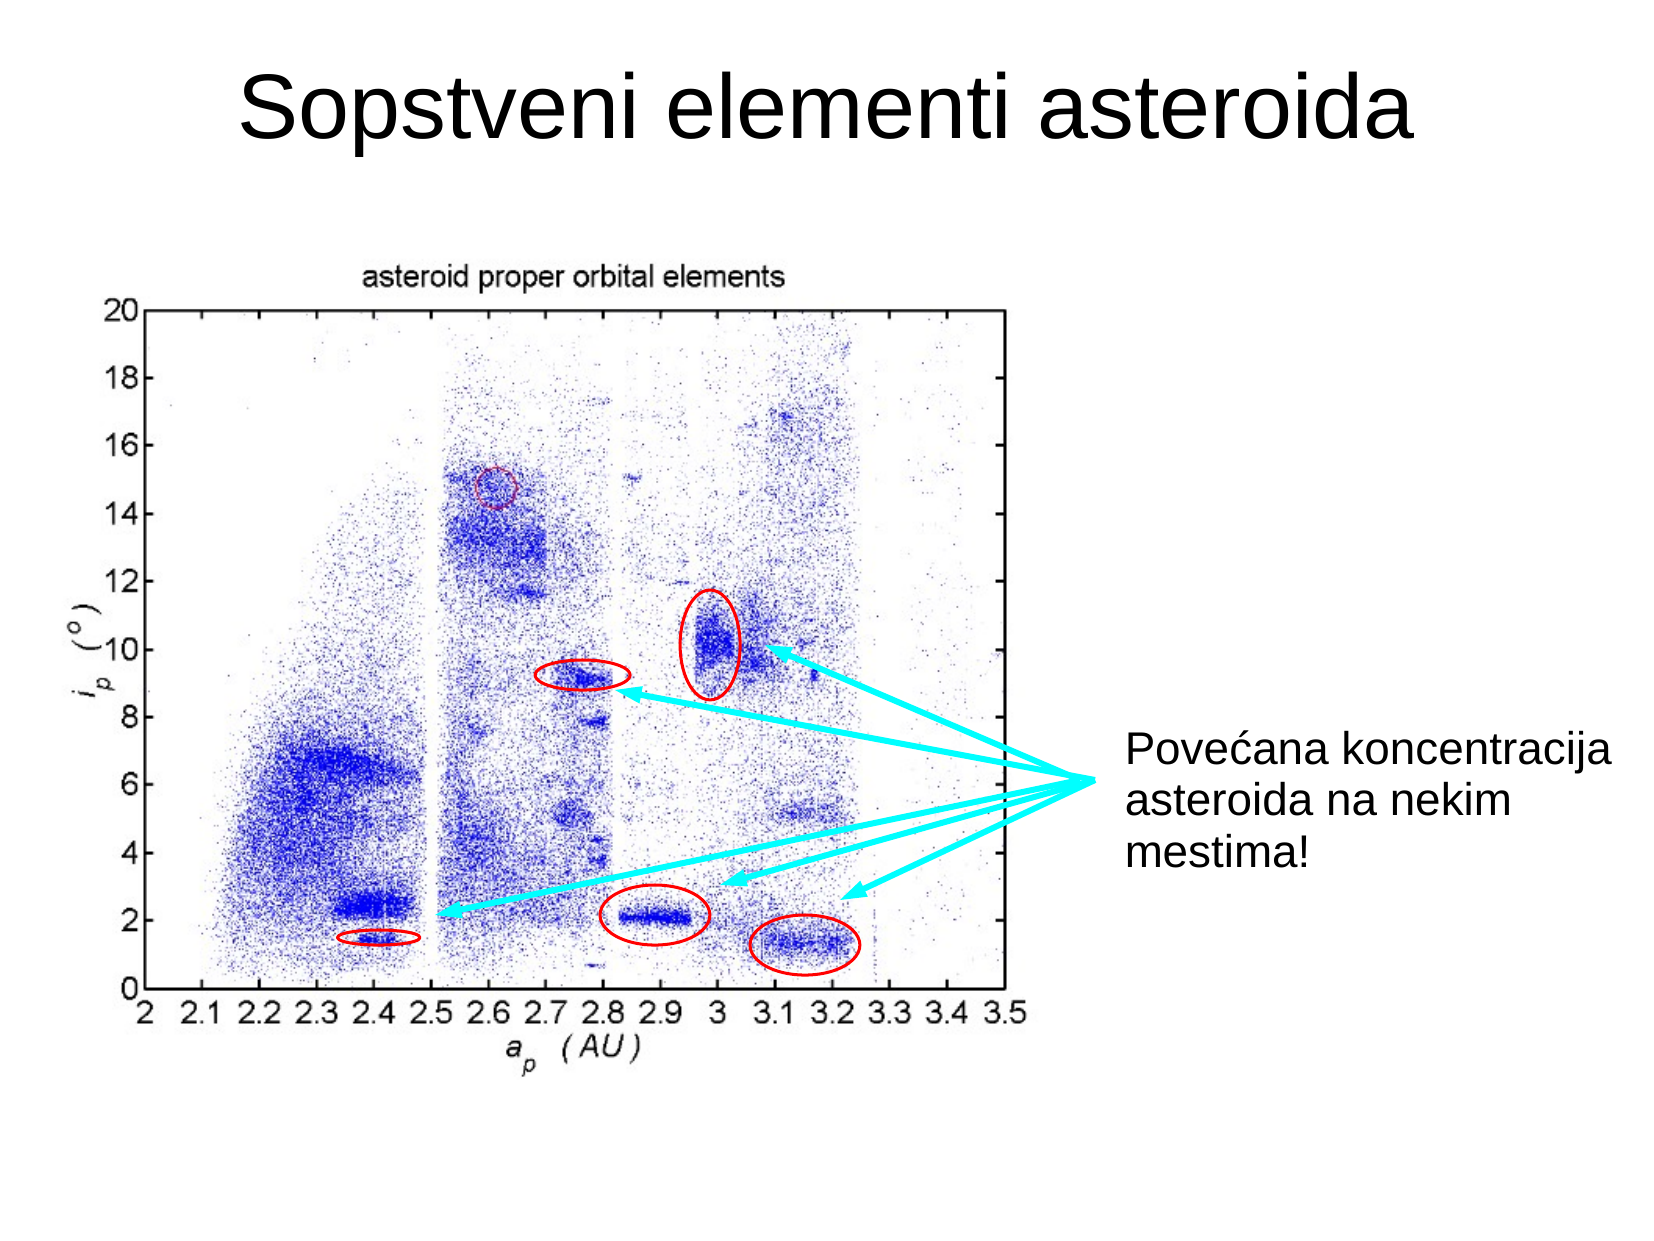

# Sopstveni elementi asteroida
Povećana koncentracija asteroida na nekim mestima!